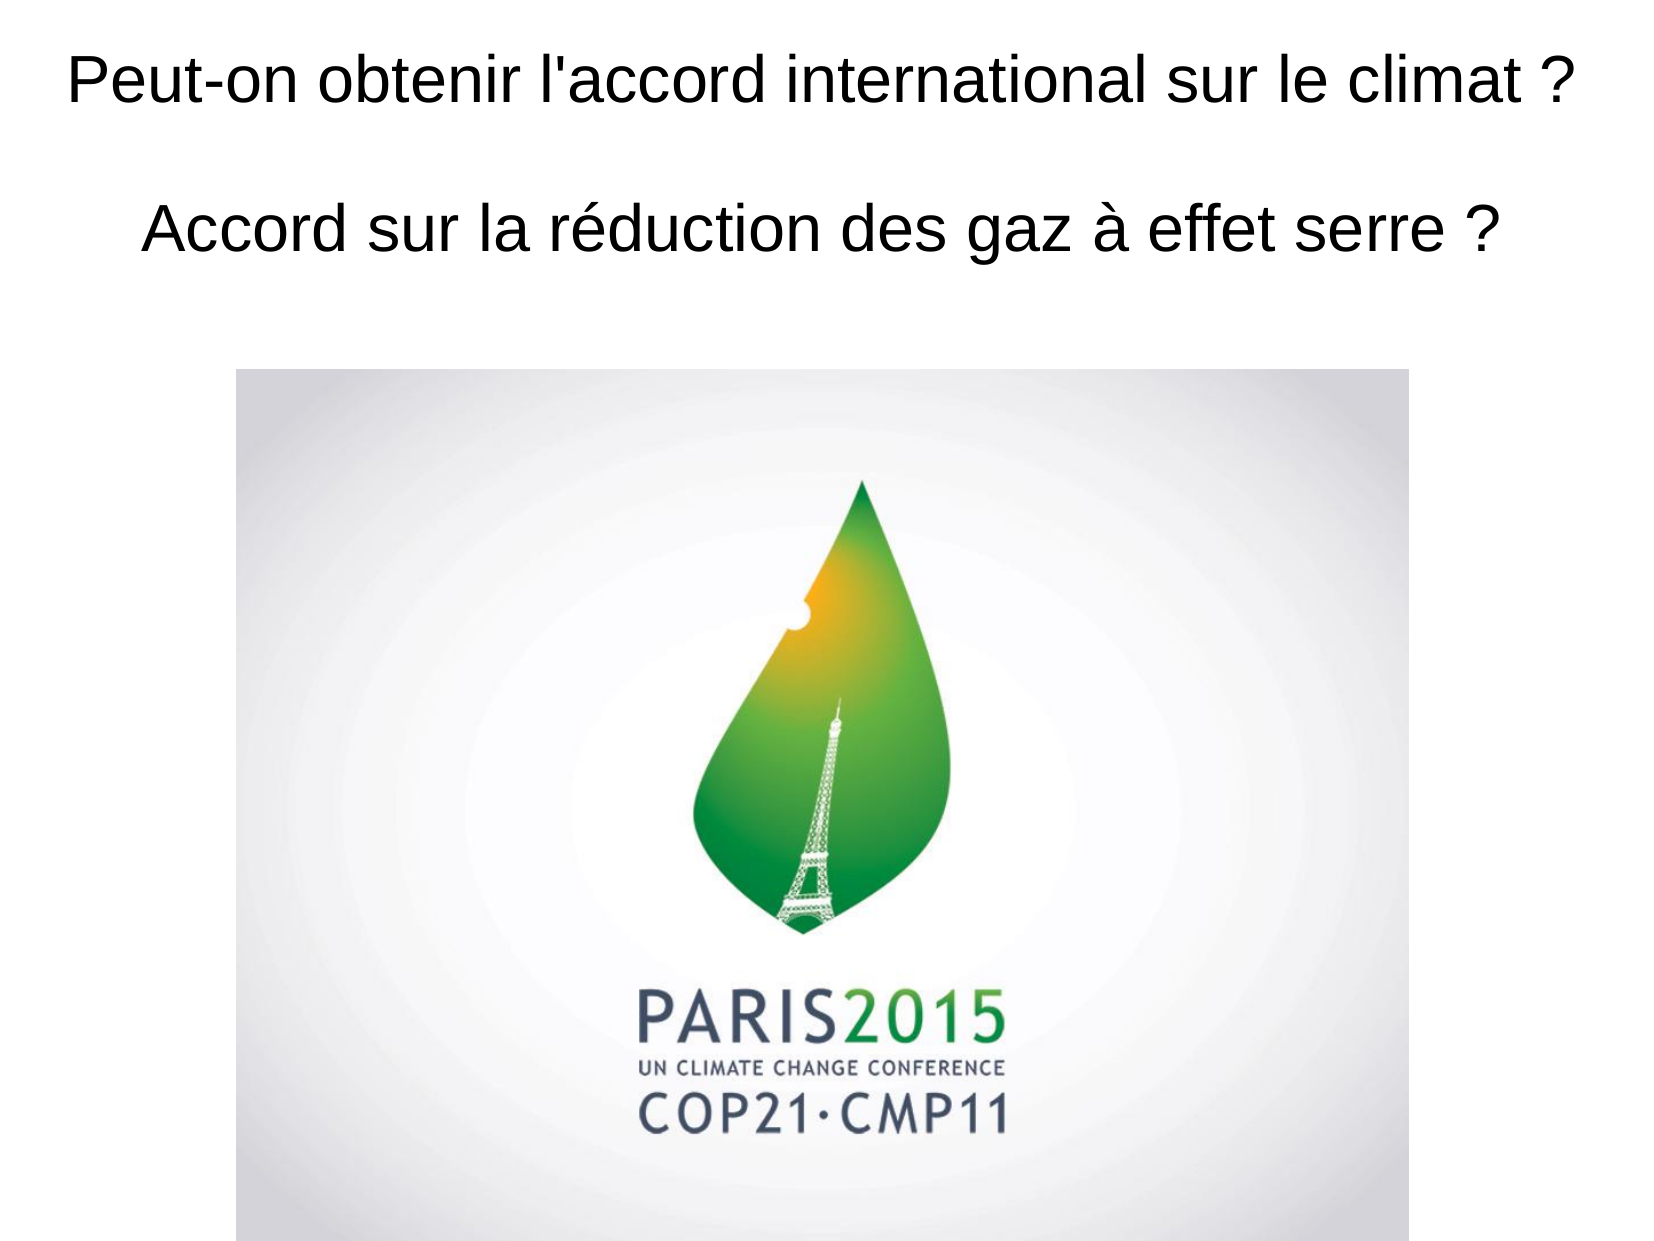

# Peut-on obtenir l'accord international sur le climat ? Accord sur la réduction des gaz à effet serre ?